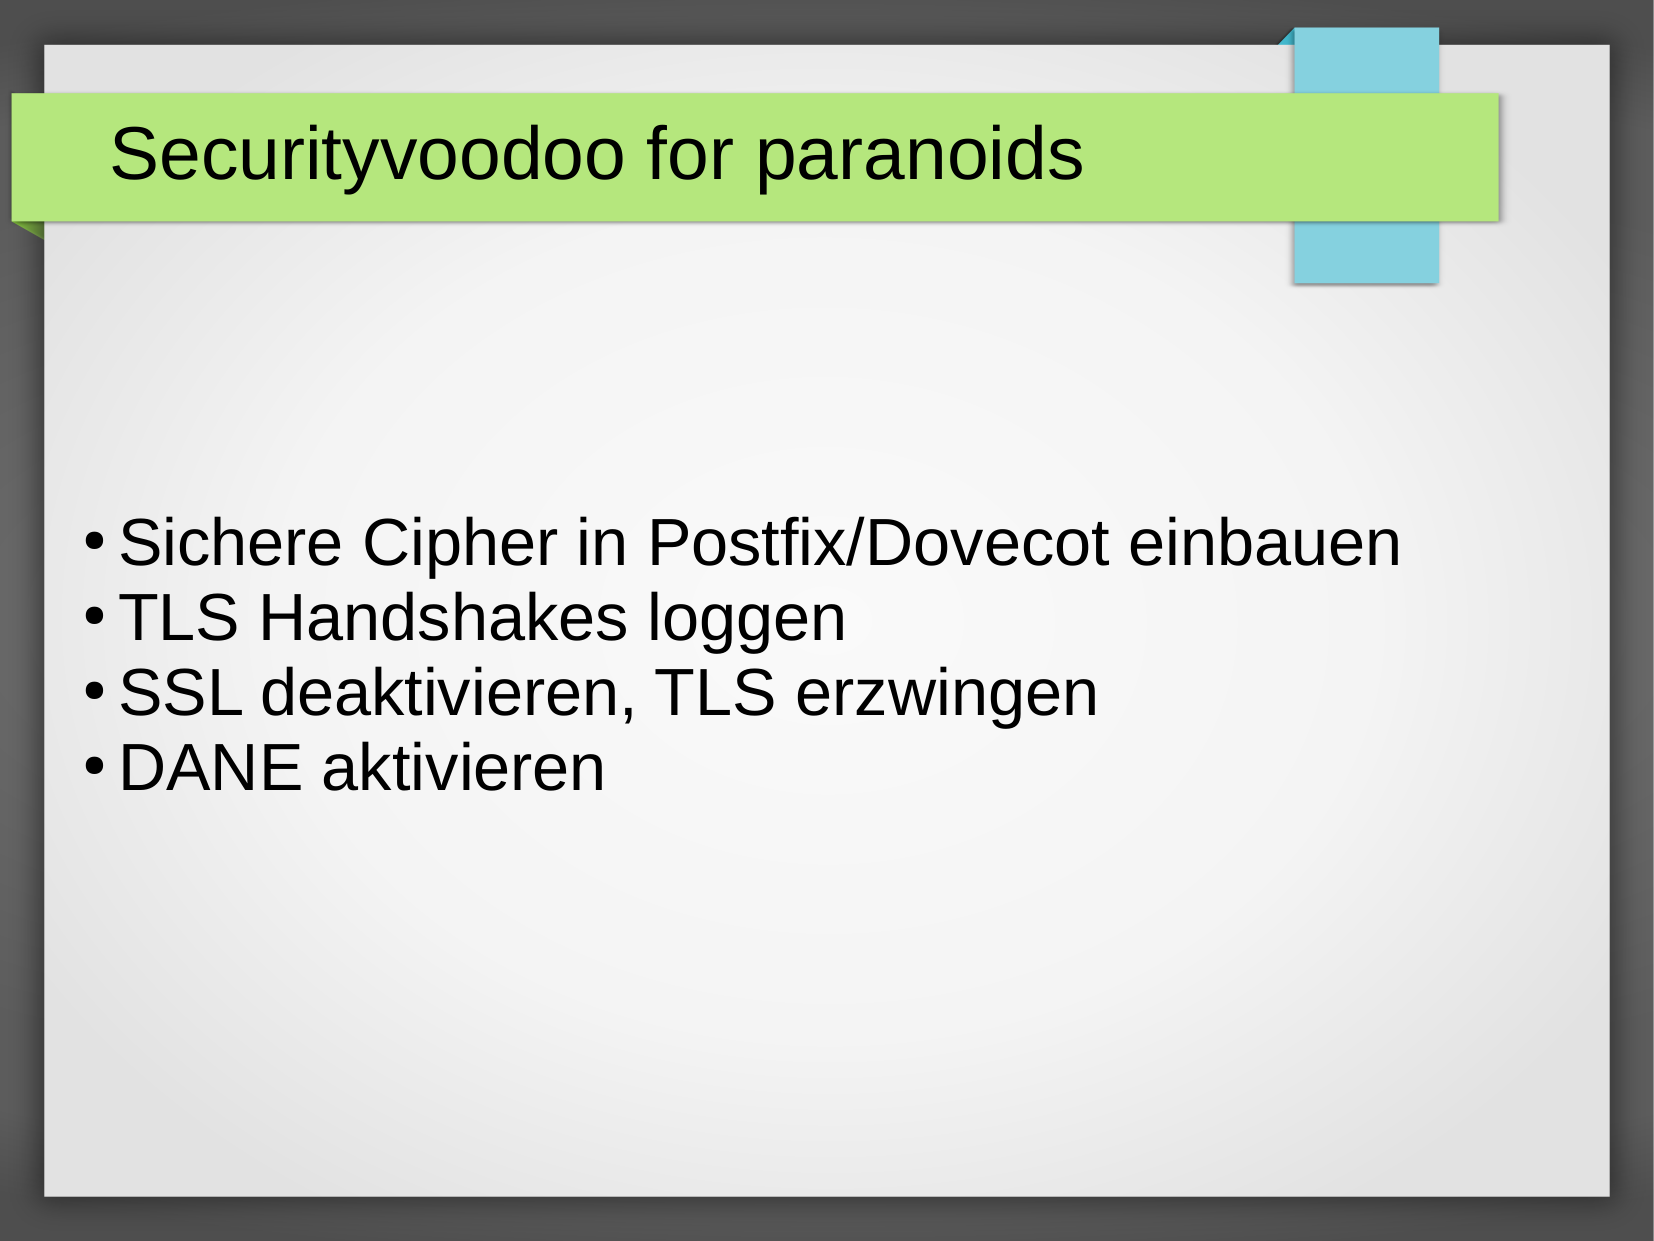

# Securityvoodoo for paranoids
Sichere Cipher in Postfix/Dovecot einbauen
TLS Handshakes loggen
SSL deaktivieren, TLS erzwingen
DANE aktivieren